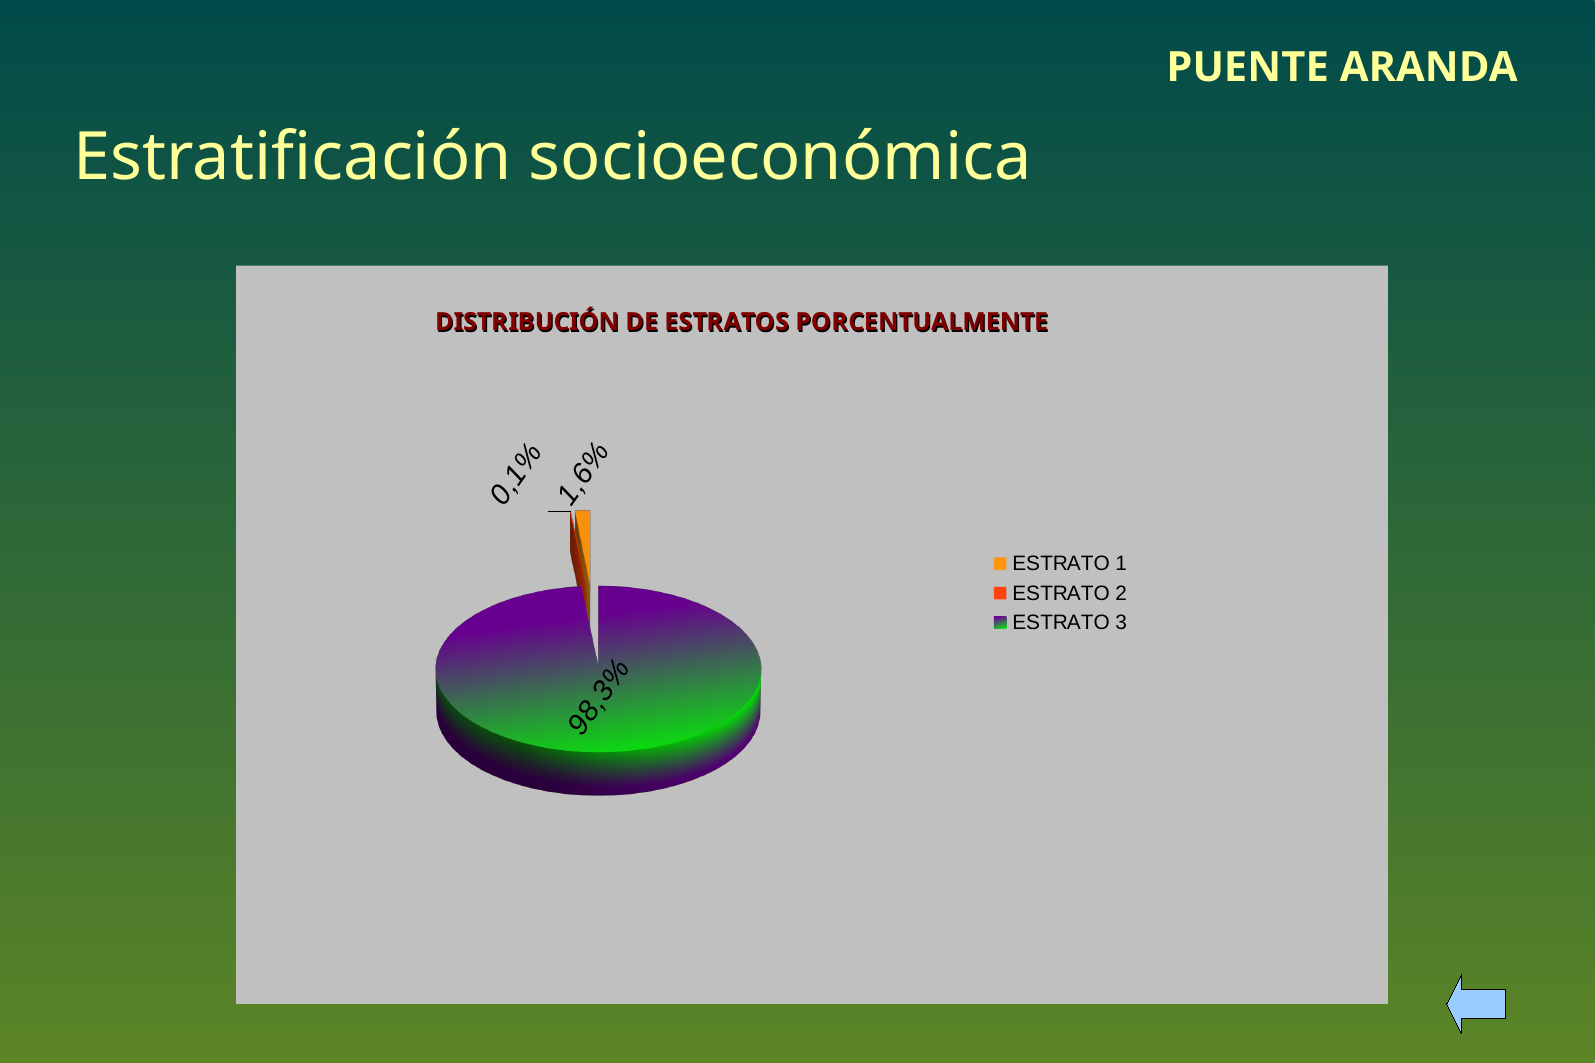

#
PUENTE ARANDA
Estratificación socioeconómica
[unsupported chart]